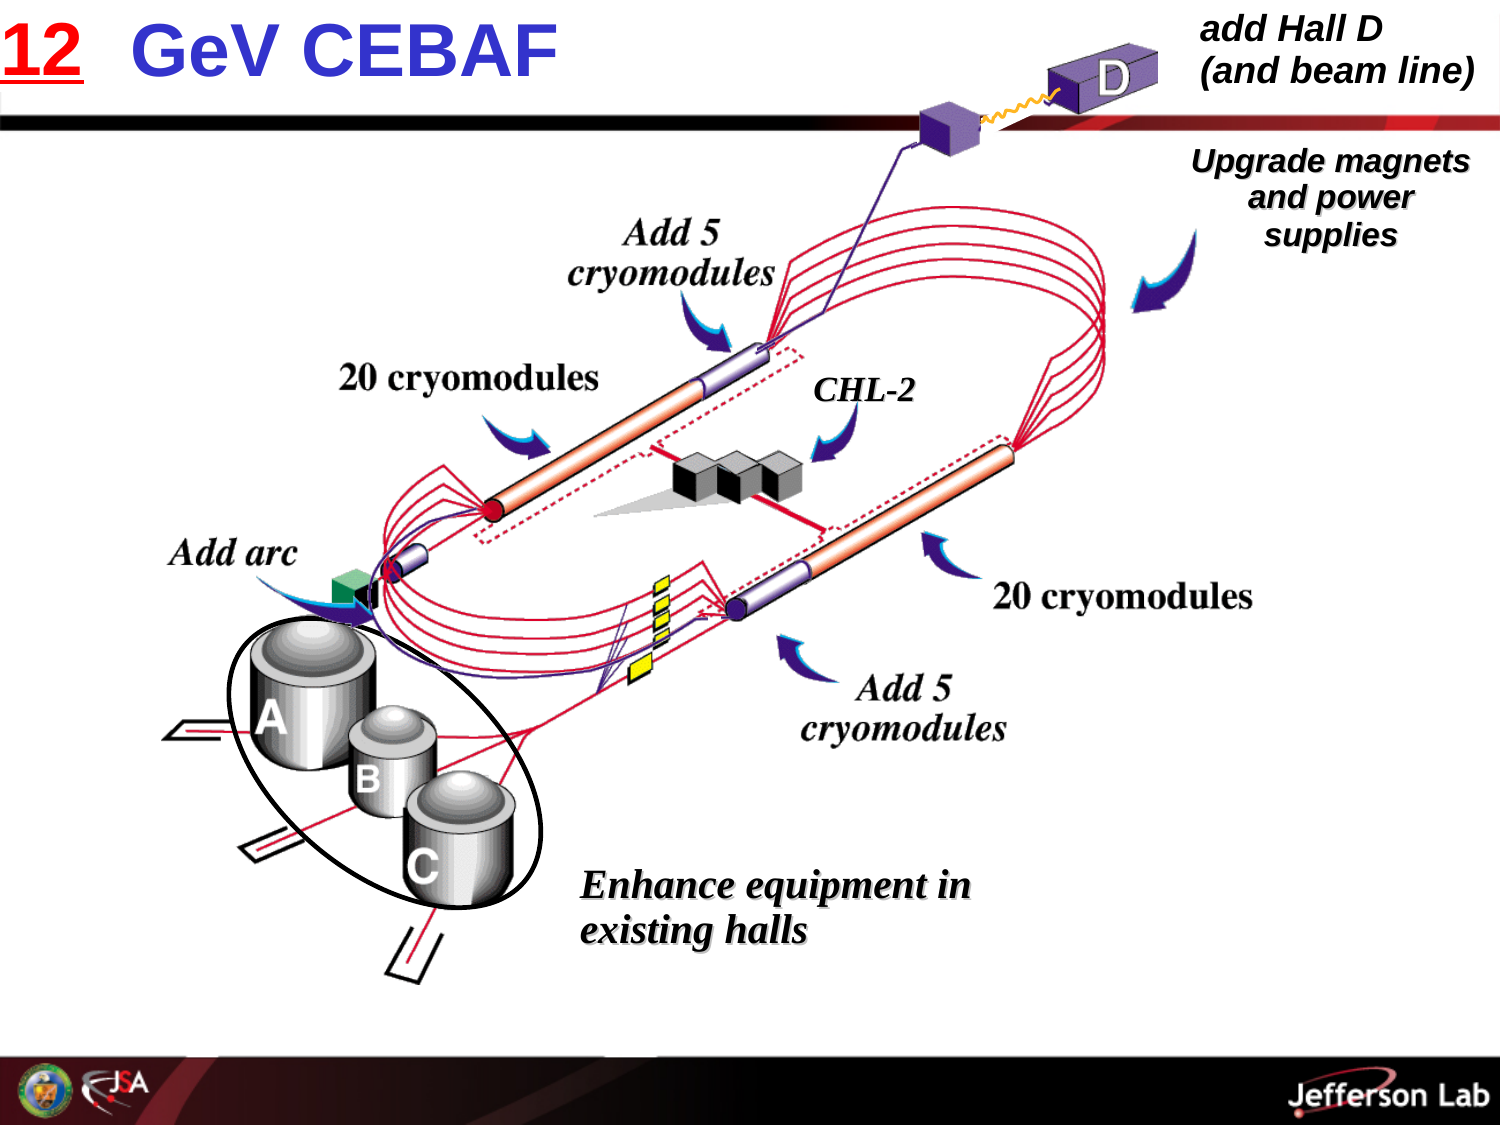

add Hall D
(and beam line)
6 GeV CEBAF
12
Upgrade magnets and power supplies
CHL-2
Enhance equipment in existing halls